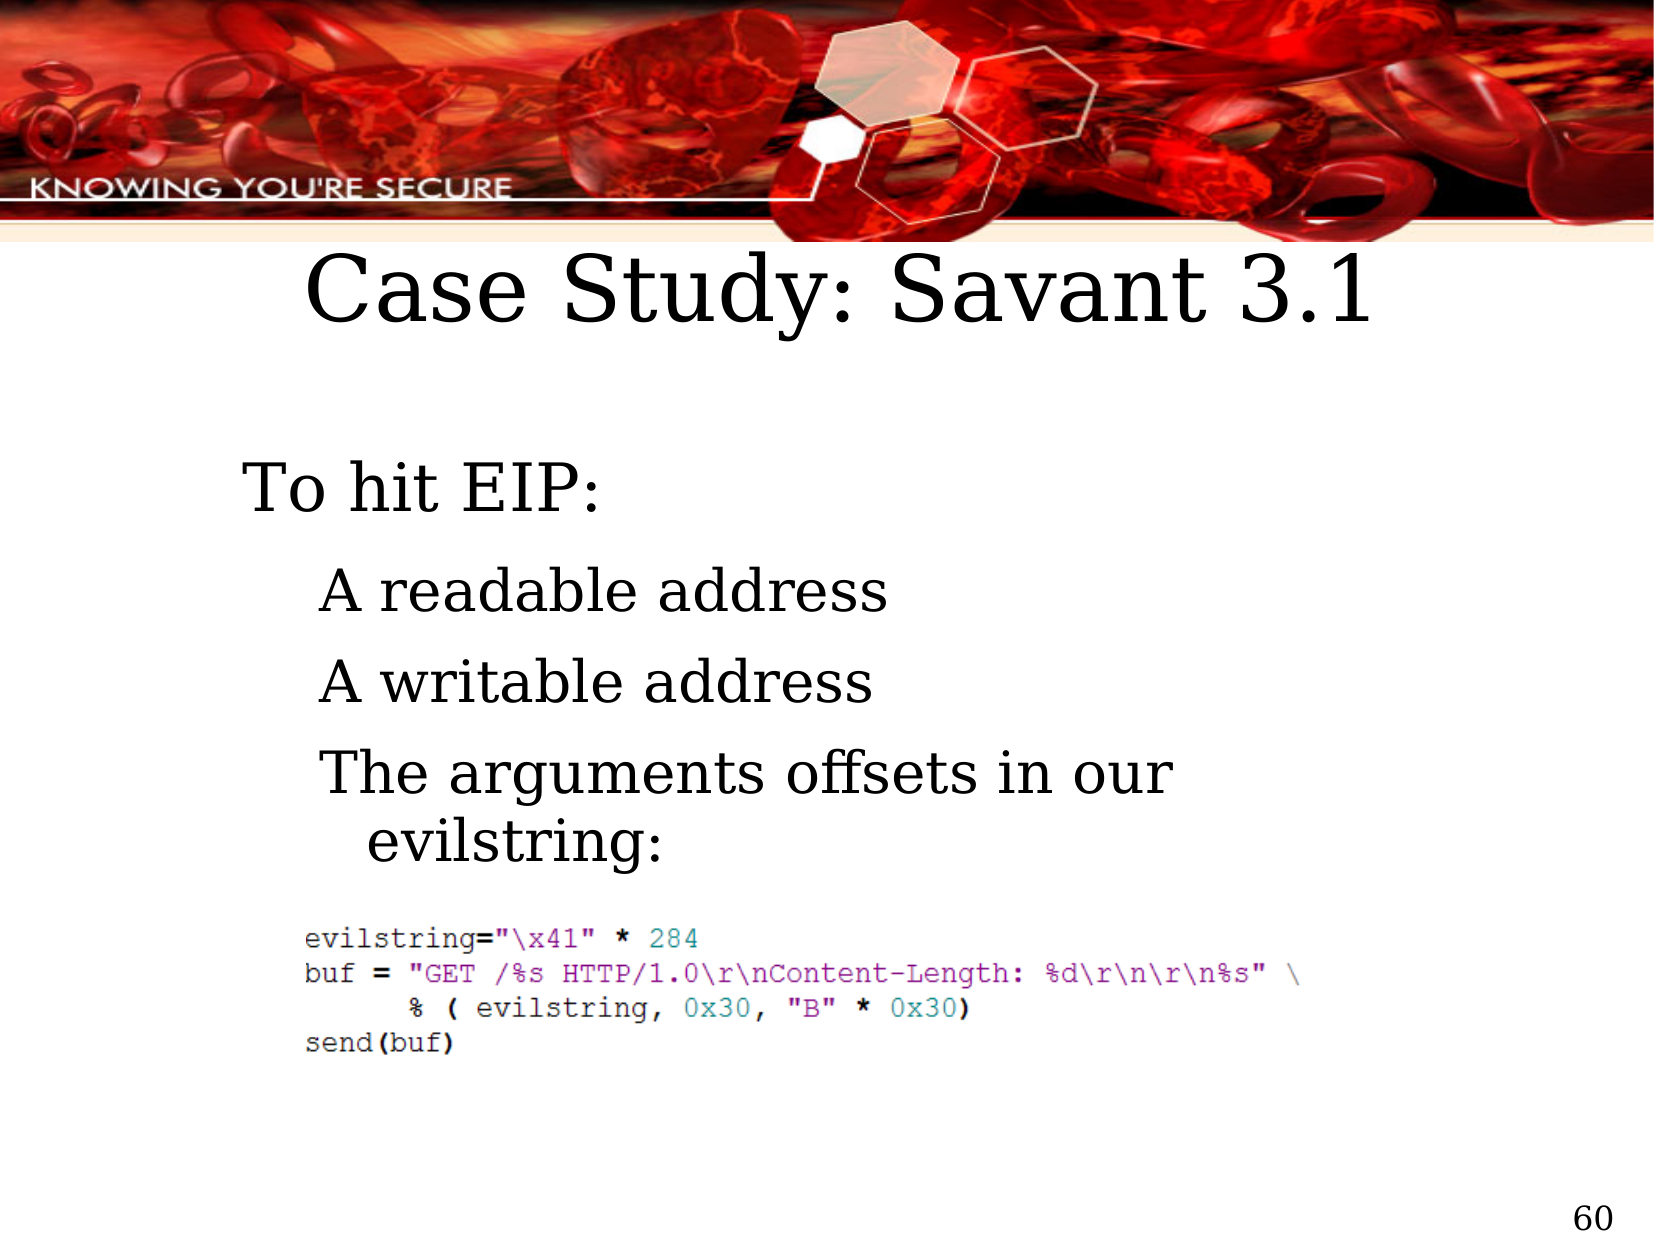

# Case Study: Savant 3.1
To hit EIP:
A readable address
A writable address
The arguments offsets in our evilstring: